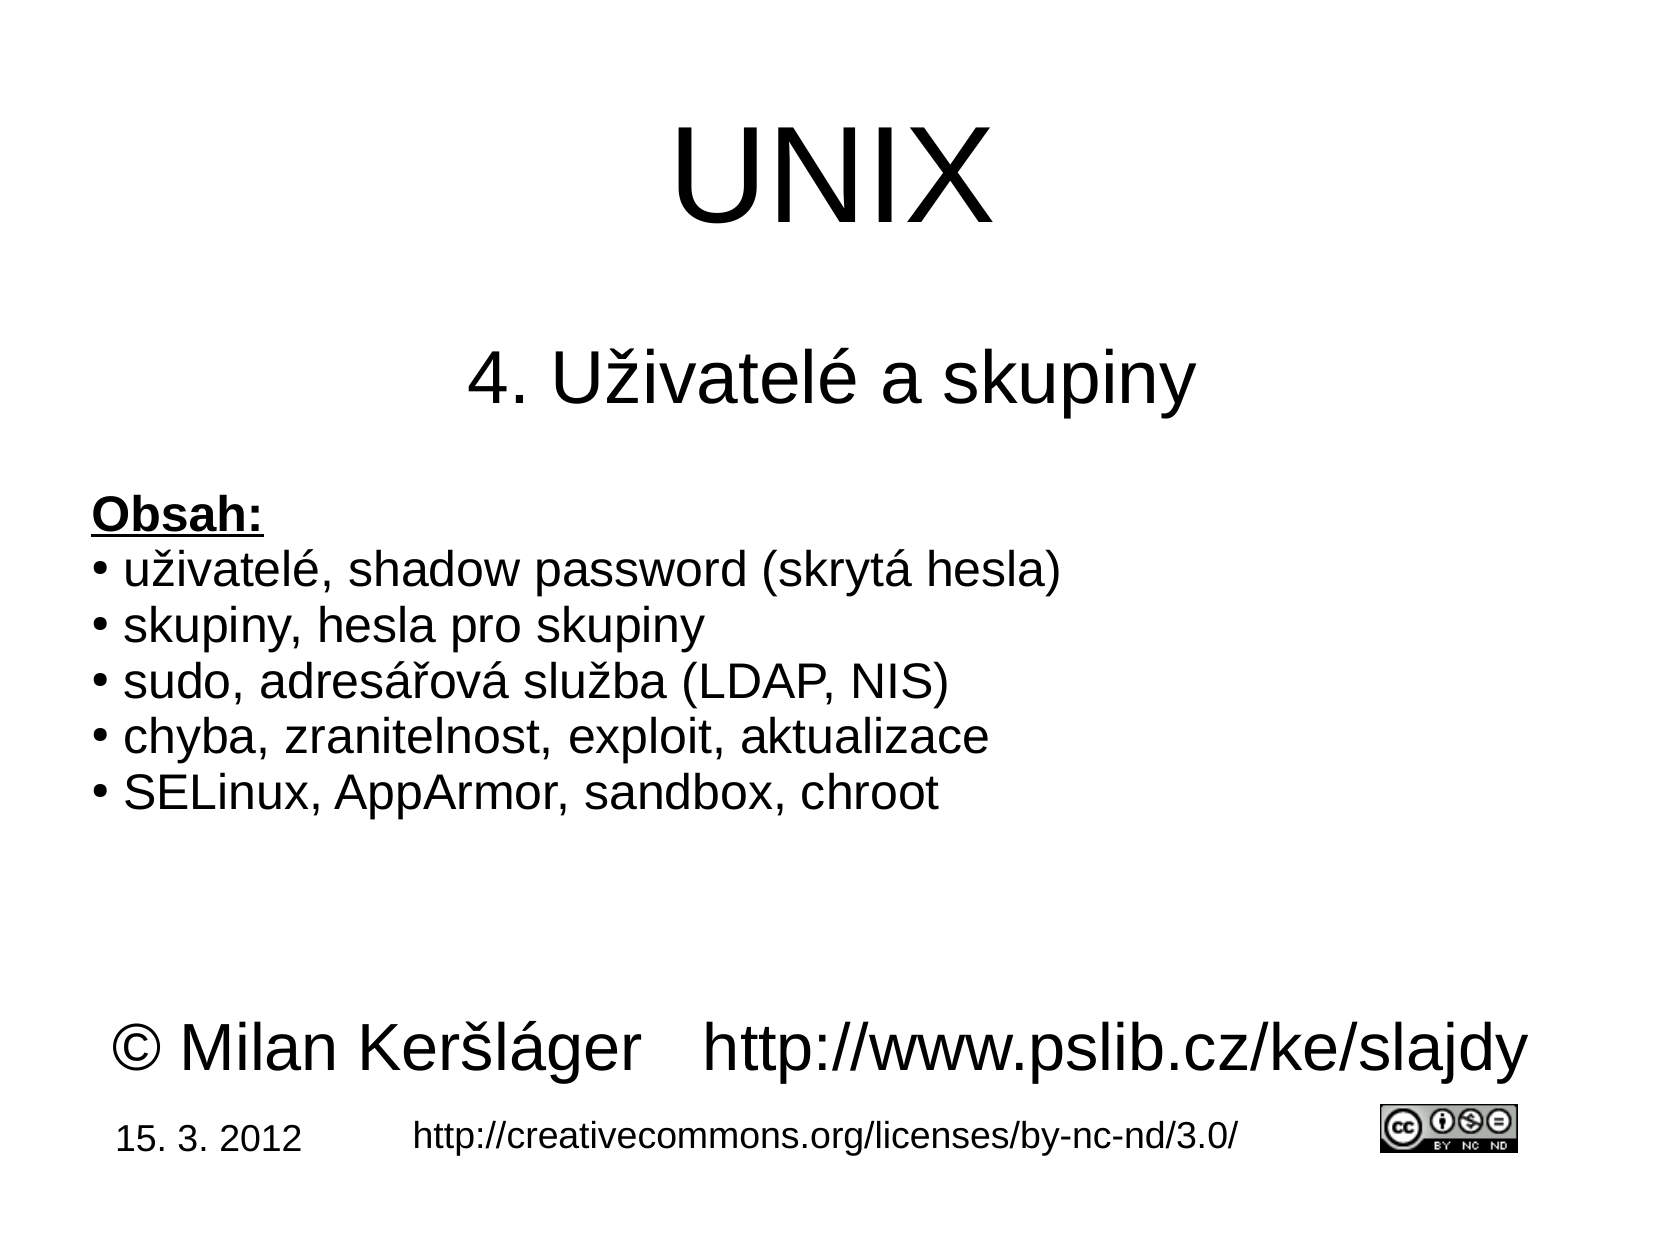

# UNIX 4. Uživatelé a skupiny
Obsah:
 uživatelé, shadow password (skrytá hesla)
 skupiny, hesla pro skupiny
 sudo, adresářová služba (LDAP, NIS)
 chyba, zranitelnost, exploit, aktualizace
 SELinux, AppArmor, sandbox, chroot
© Milan Keršláger	http://www.pslib.cz/ke/slajdy
http://creativecommons.org/licenses/by-nc-nd/3.0/
15. 3. 2012